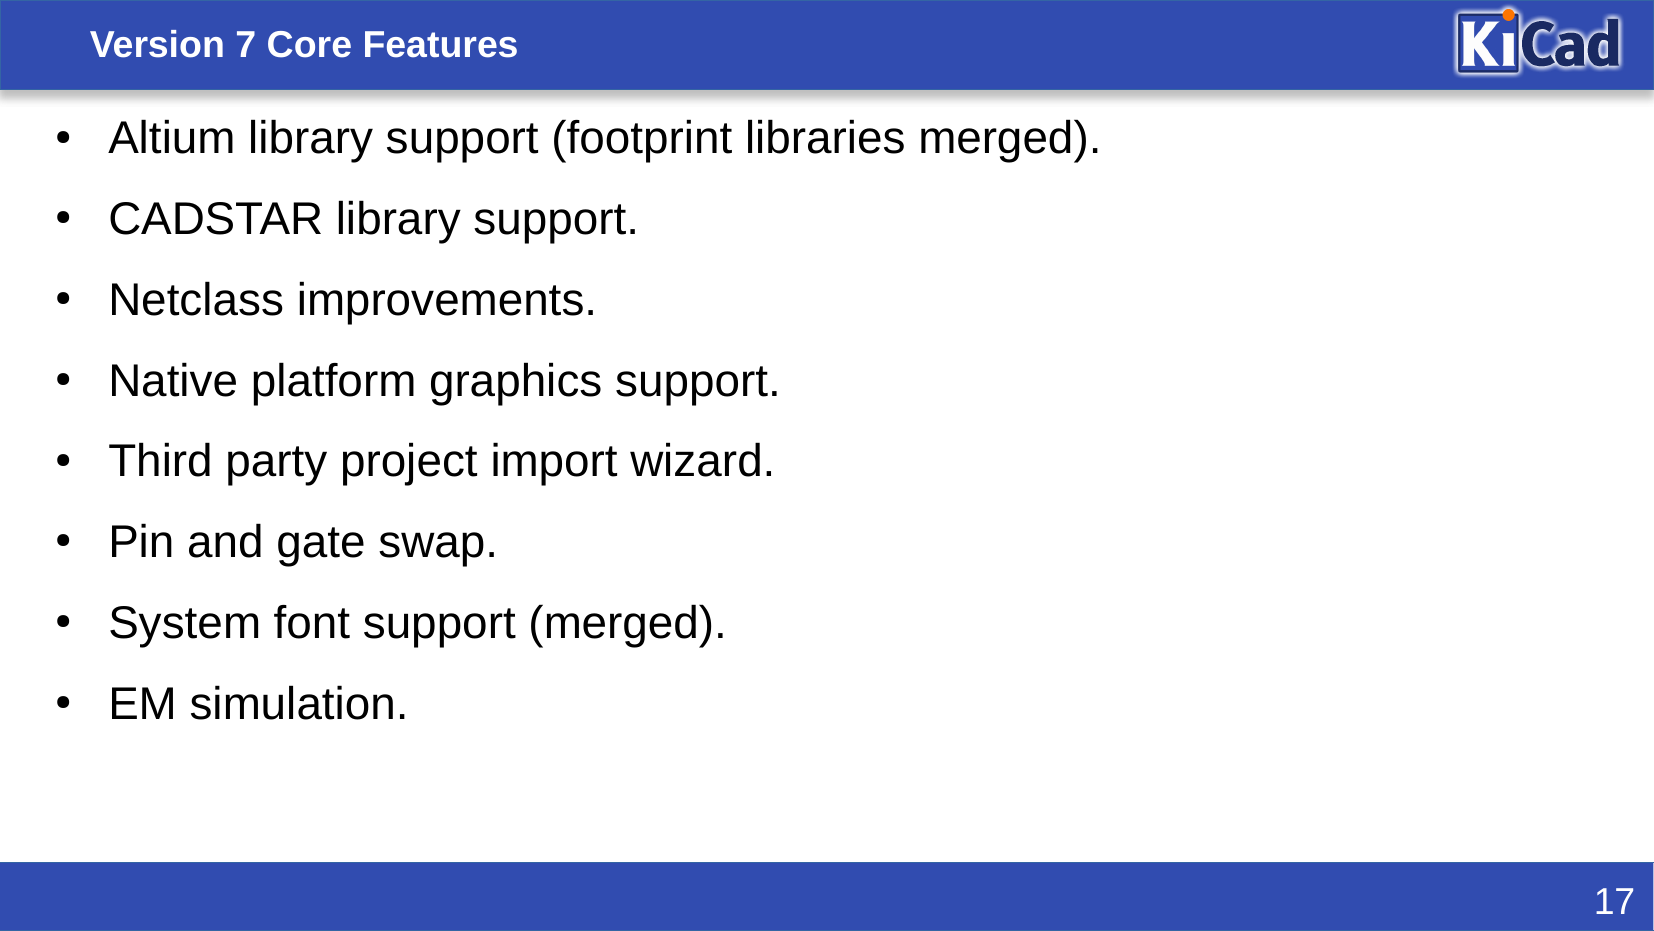

Version 7 Core Features
# Altium library support (footprint libraries merged).
CADSTAR library support.
Netclass improvements.
Native platform graphics support.
Third party project import wizard.
Pin and gate swap.
System font support (merged).
EM simulation.